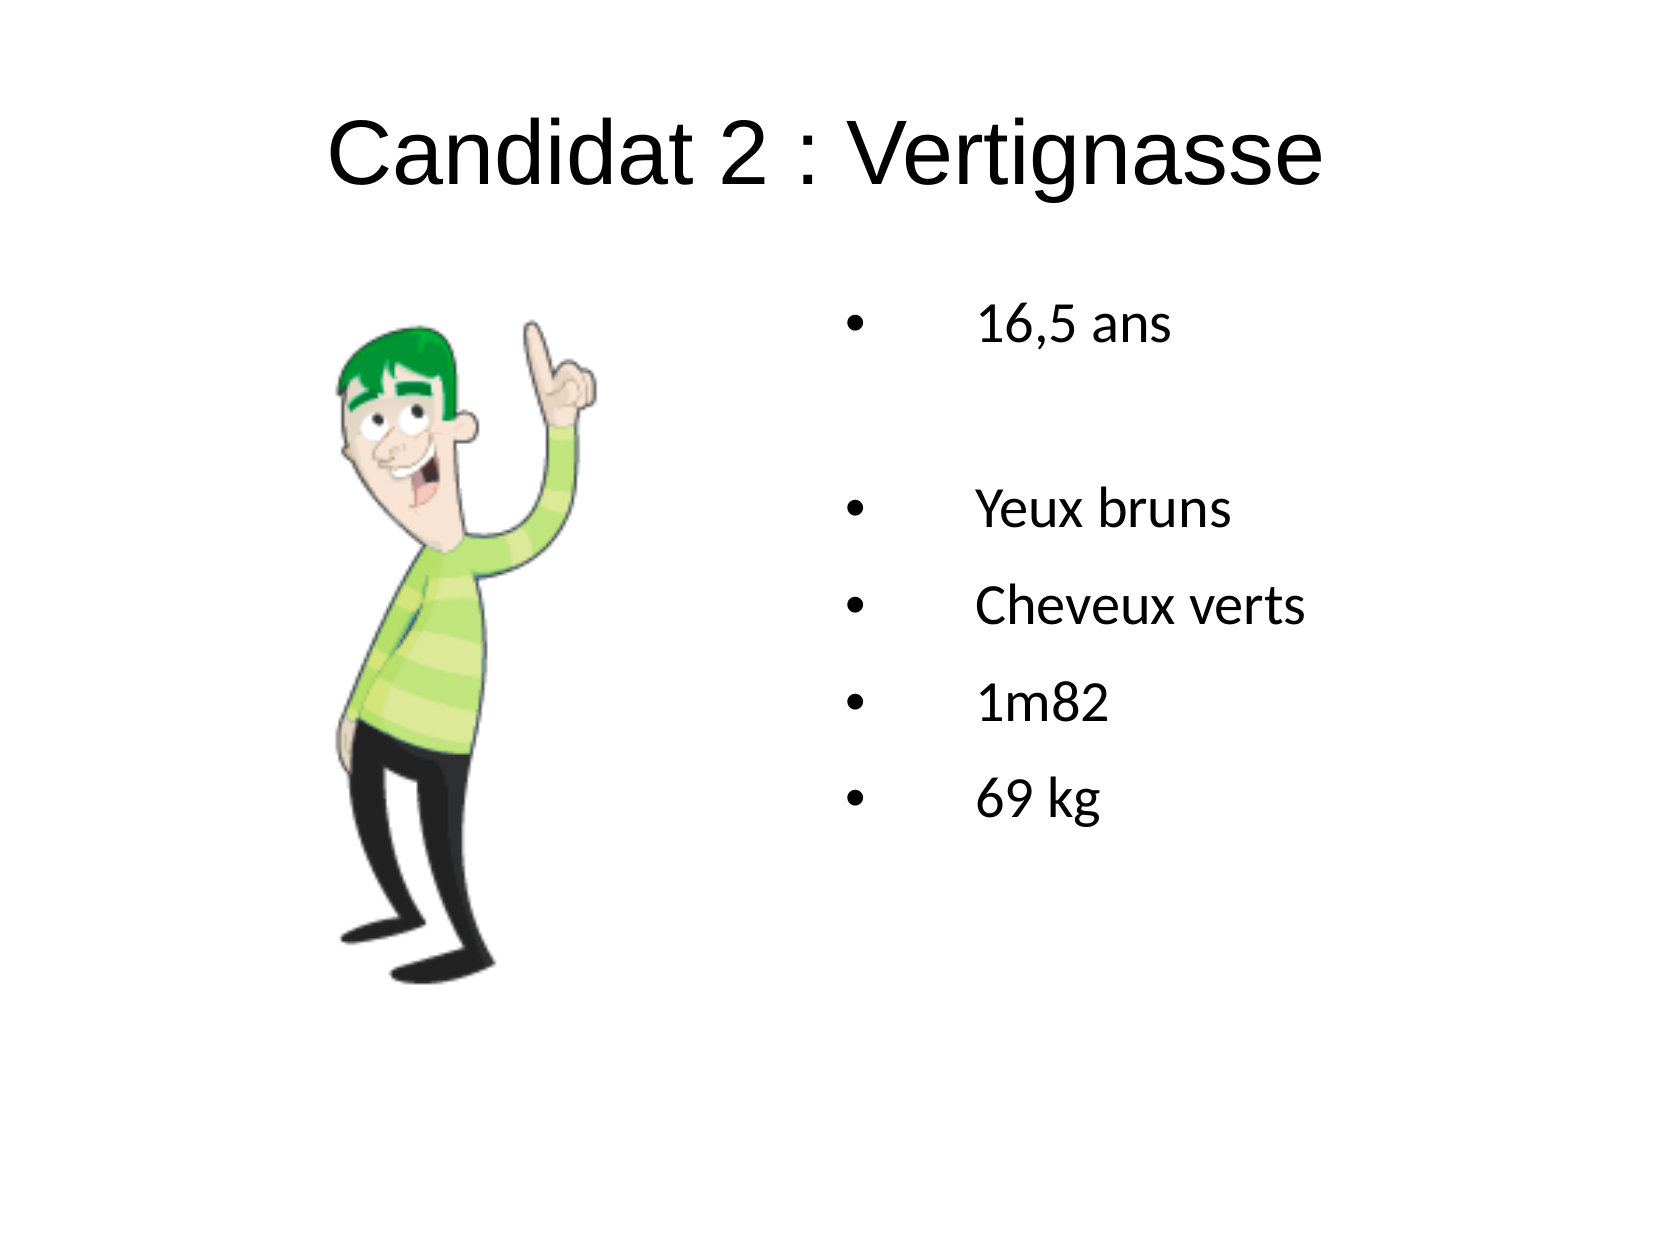

# Candidat 2 : Vertignasse
•	16,5 ans
•	Yeux bruns
•	Cheveux verts
•	1m82
•	69 kg